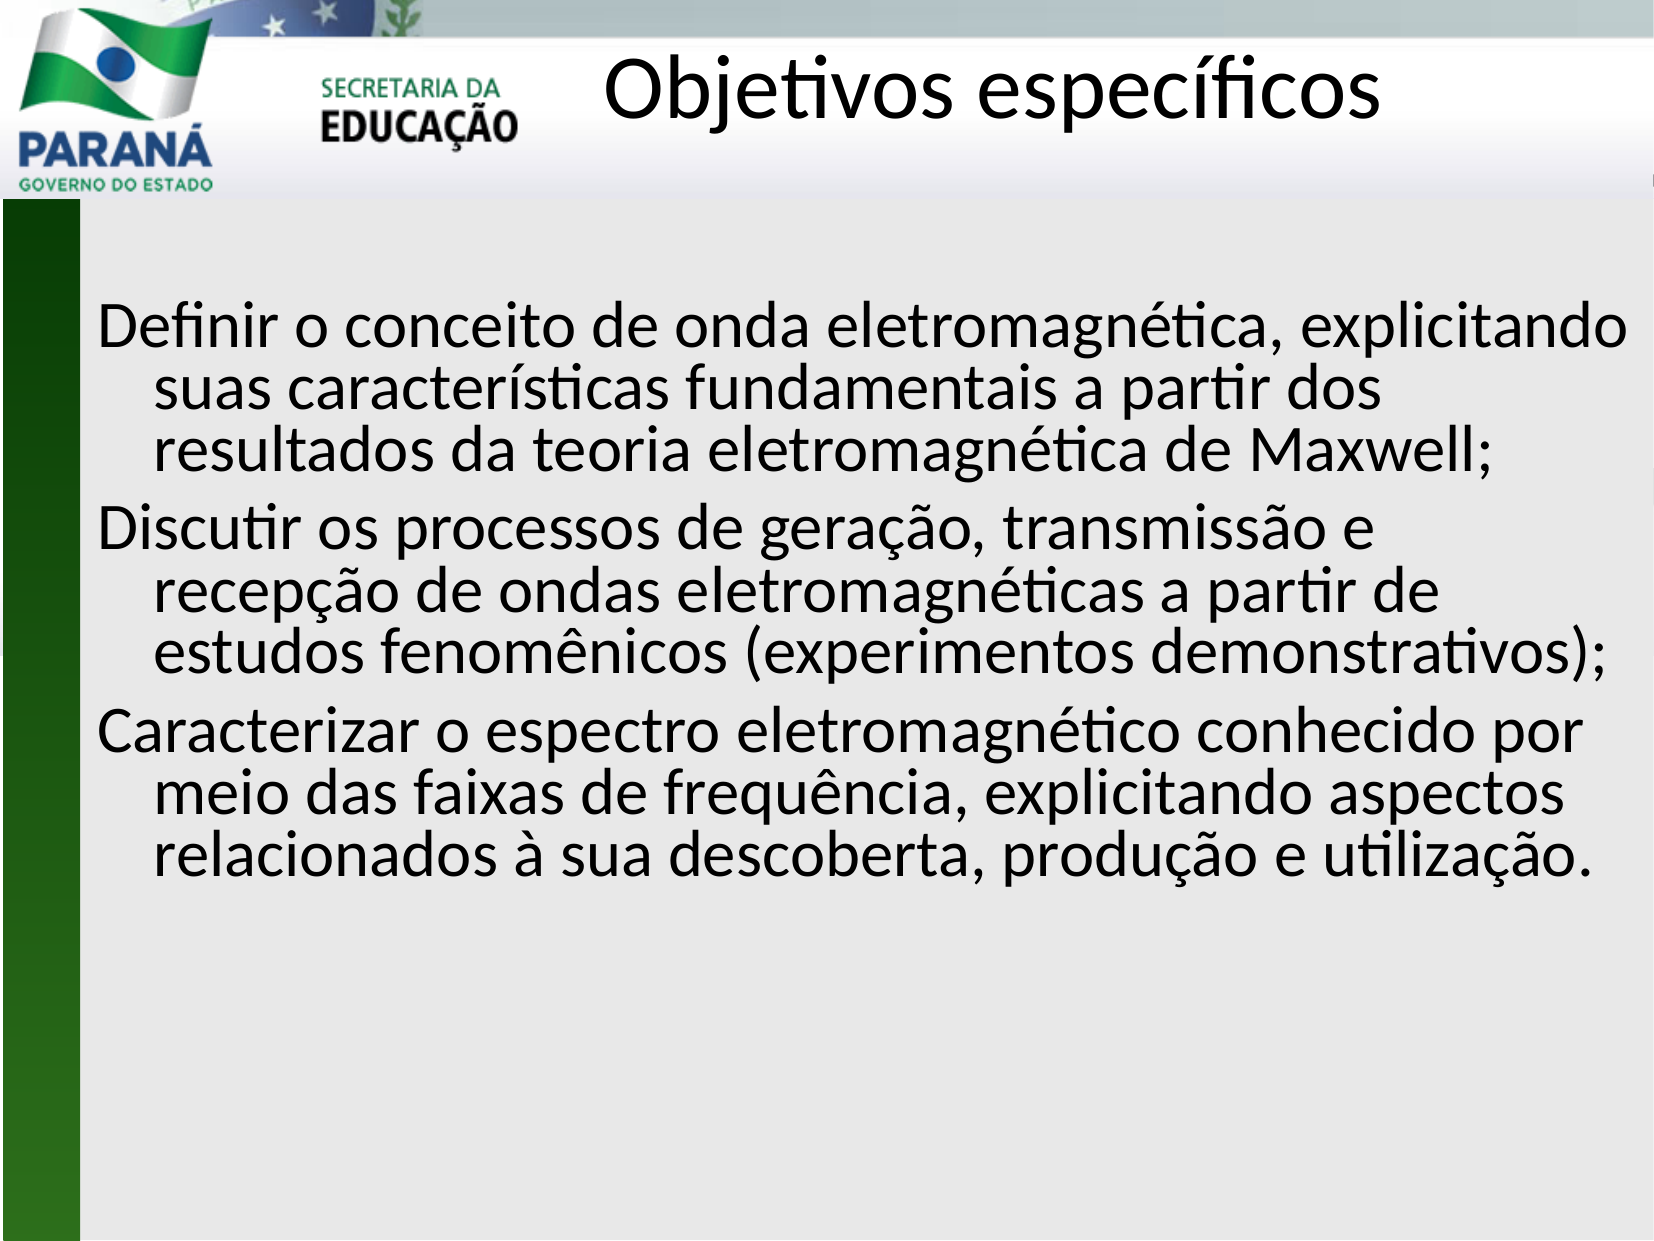

# Objetivos específicos
Definir o conceito de onda eletromagnética, explicitando suas características fundamentais a partir dos resultados da teoria eletromagnética de Maxwell;
Discutir os processos de geração, transmissão e recepção de ondas eletromagnéticas a partir de estudos fenomênicos (experimentos demonstrativos);
Caracterizar o espectro eletromagnético conhecido por meio das faixas de frequência, explicitando aspectos relacionados à sua descoberta, produção e utilização.